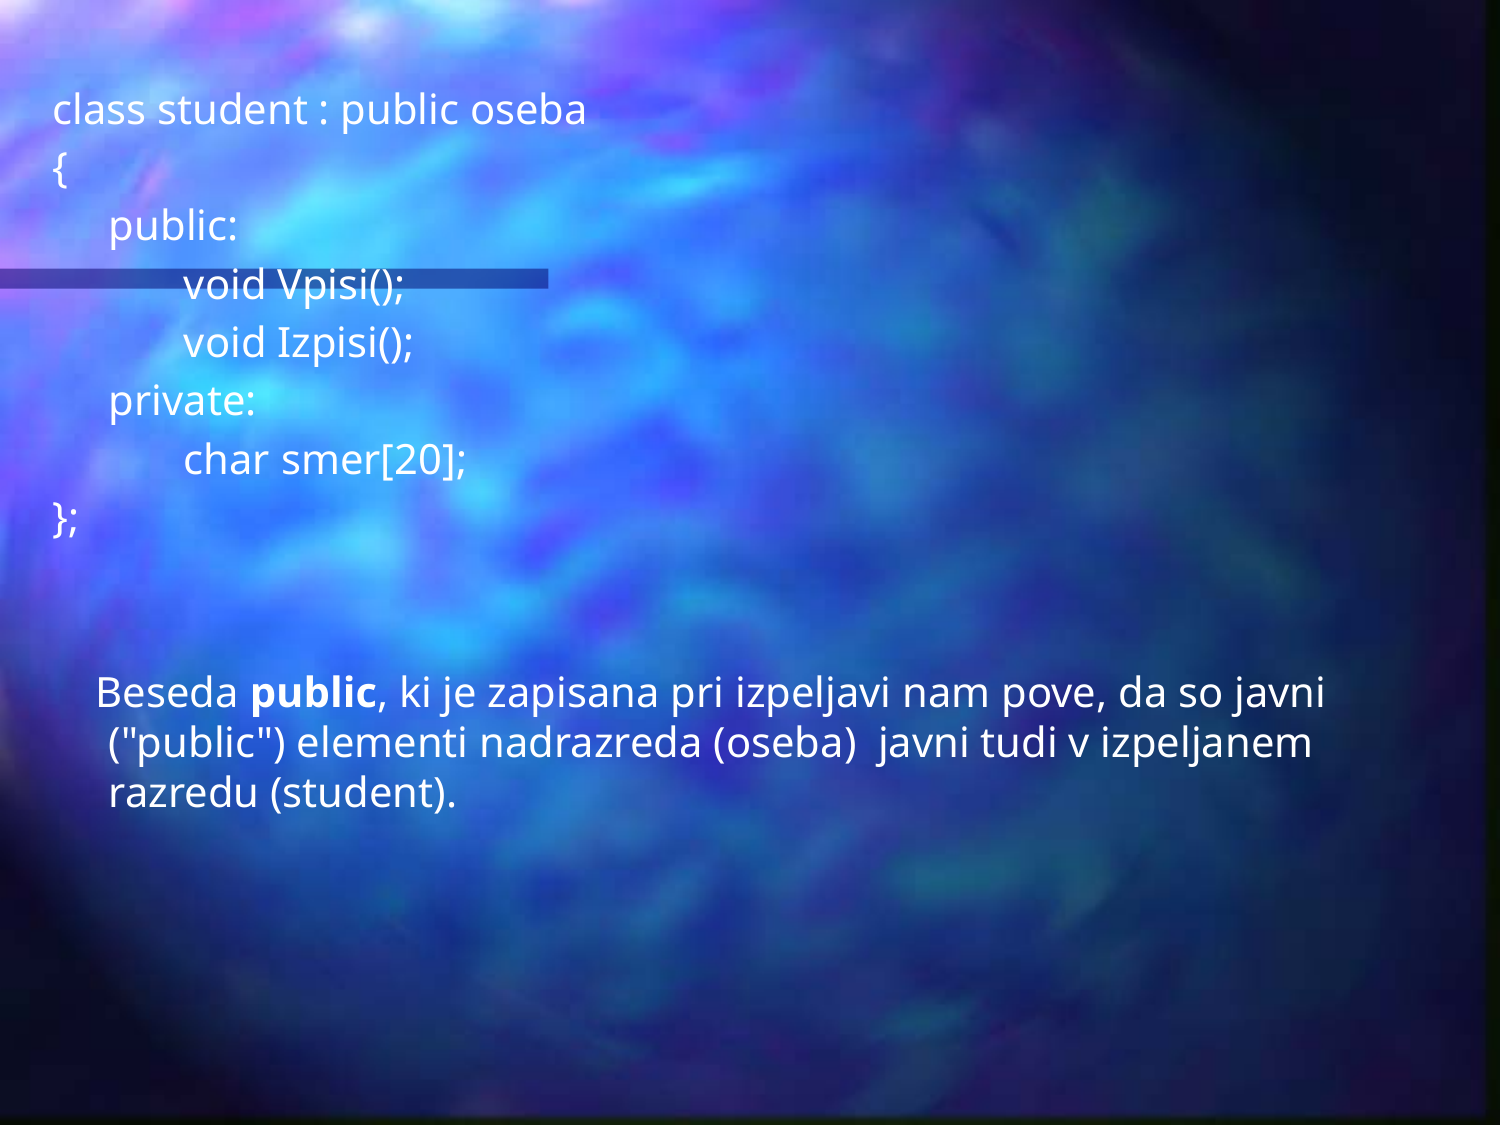

# class student : public oseba
{
	public:
		void Vpisi();
		void Izpisi();
	private:
		char smer[20];
};
 Beseda public, ki je zapisana pri izpeljavi nam pove, da so javni ("public") elementi nadrazreda (oseba) javni tudi v izpeljanem razredu (student).